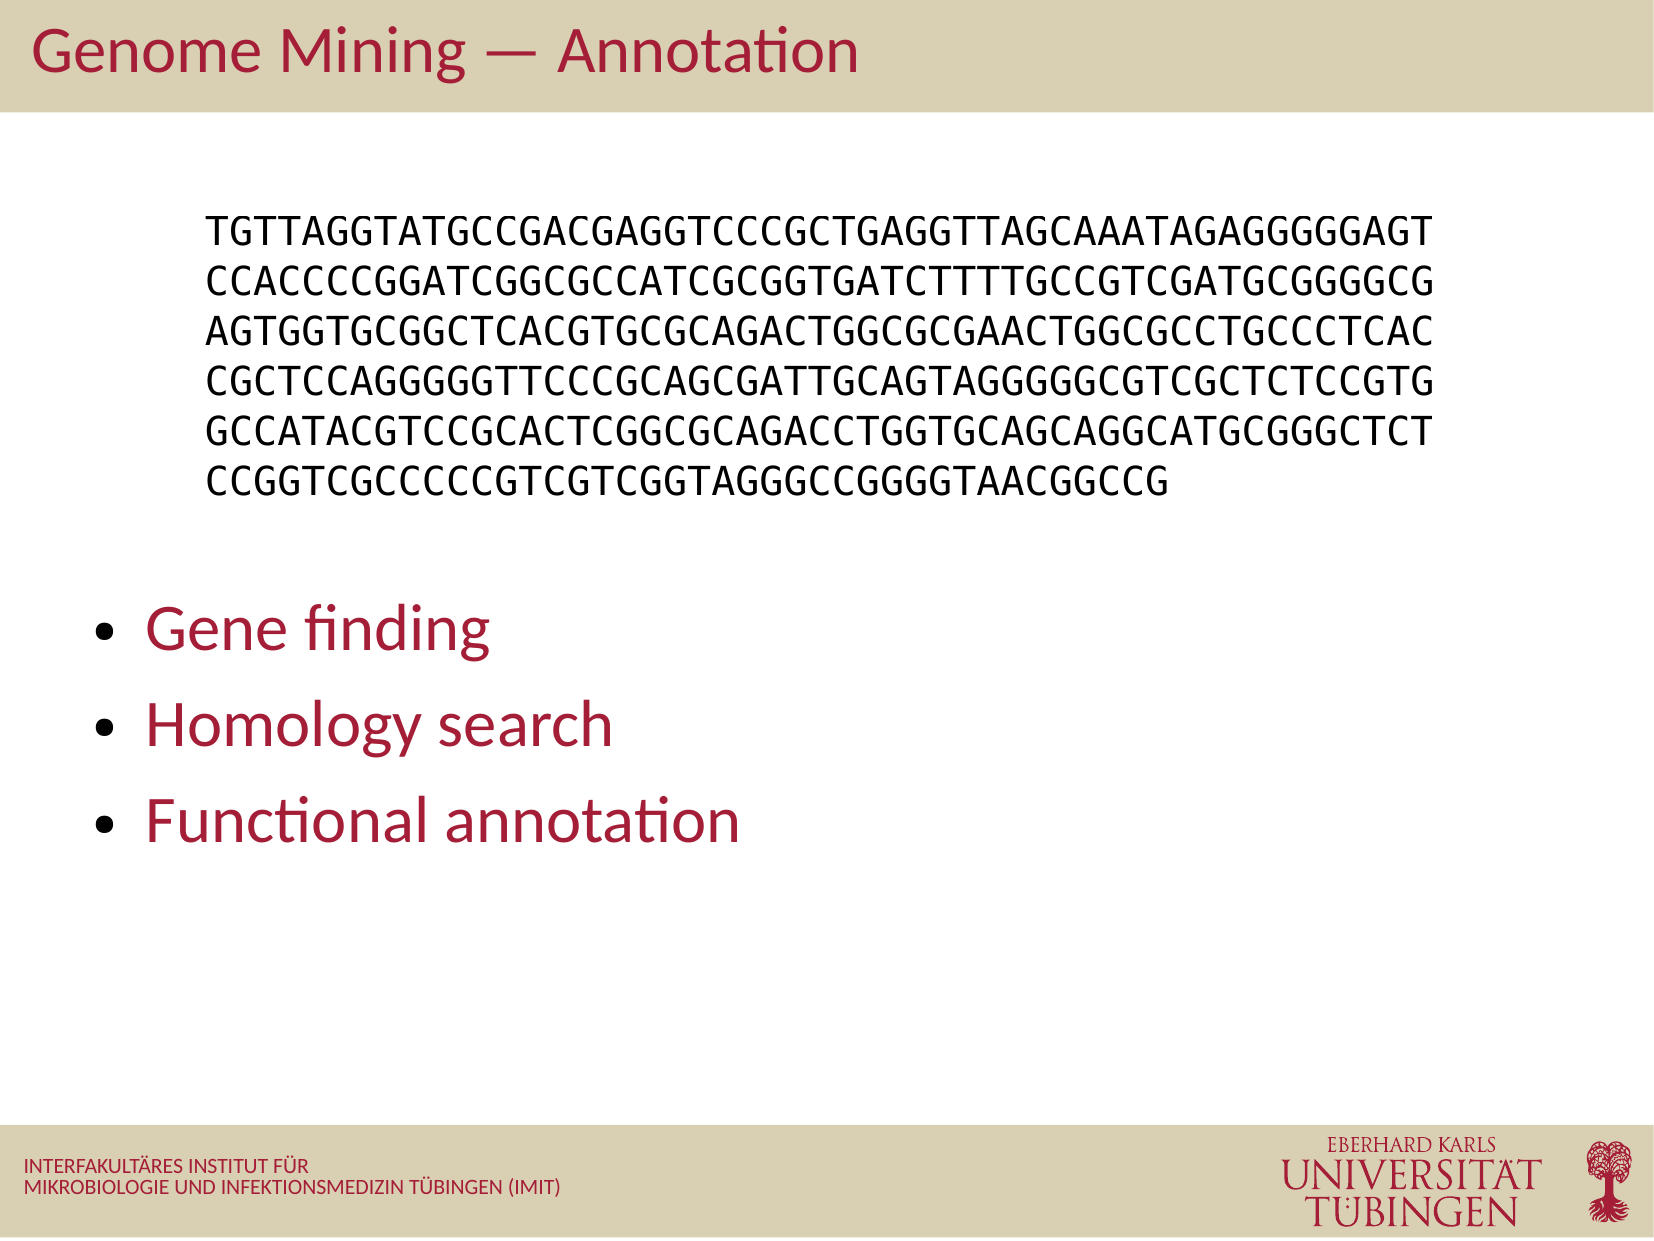

# Genome Mining — Annotation
Gene finding
Homology search
Functional annotation